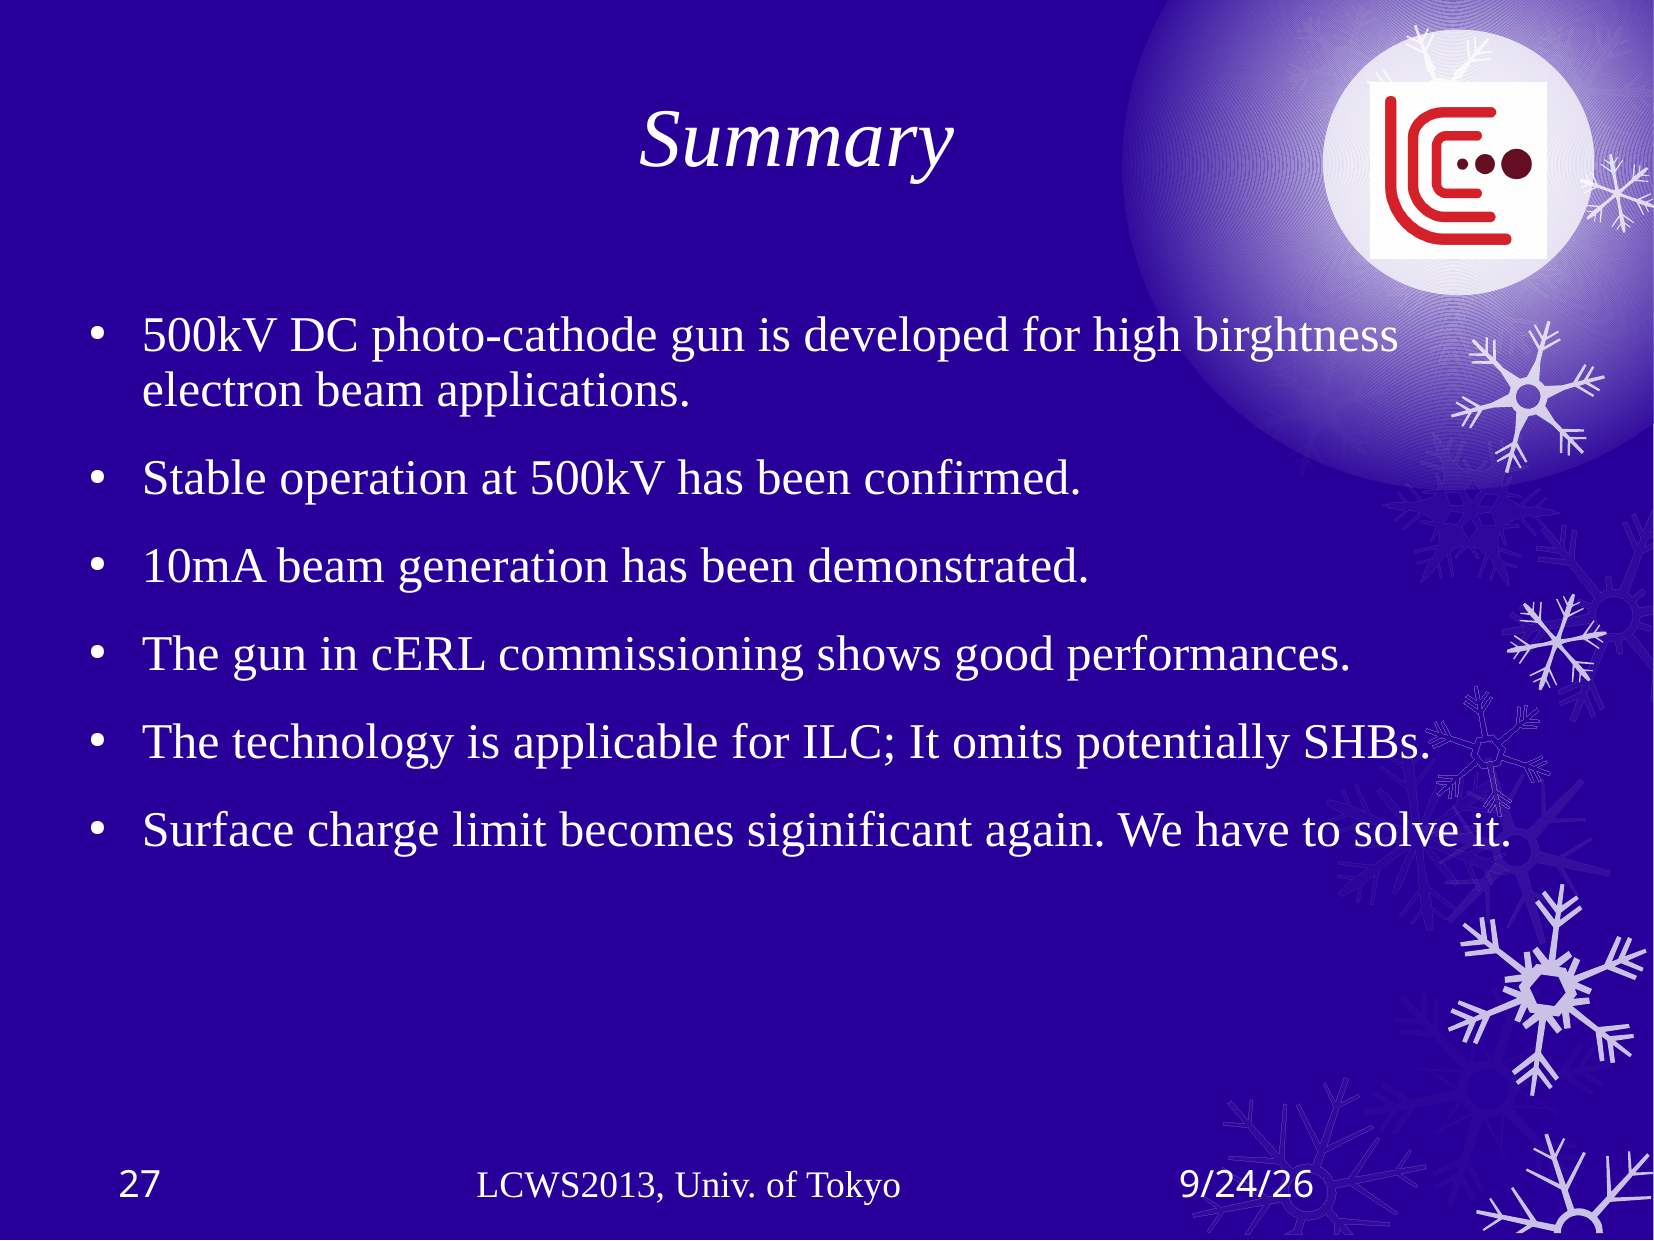

# Summary
500kV DC photo-cathode gun is developed for high birghtness
electron beam applications.
Stable operation at 500kV has been confirmed.
10mA beam generation has been demonstrated.
The gun in cERL commissioning shows good performances.
The technology is applicable for ILC; It omits potentially SHBs.
Surface charge limit becomes siginificant again. We have to solve it.
27
2010/8/11